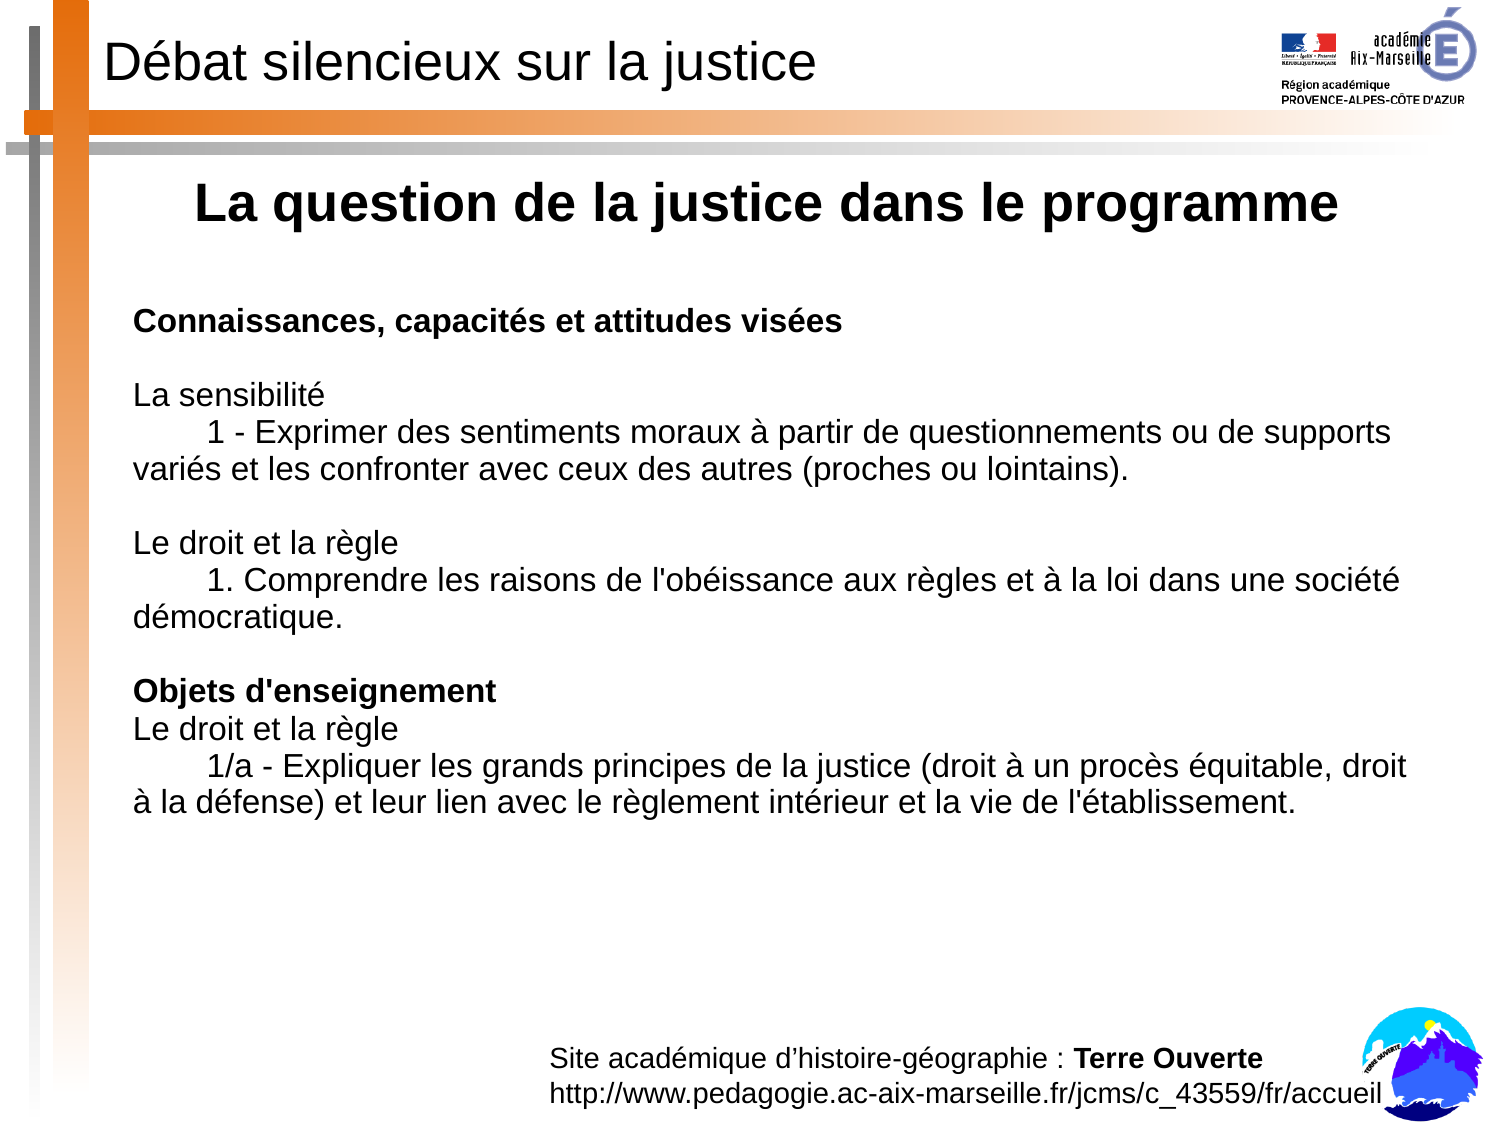

Débat silencieux sur la justice
La question de la justice dans le programme
Connaissances, capacités et attitudes visées
La sensibilité
	1 - Exprimer des sentiments moraux à partir de questionnements ou de supports variés et les confronter avec ceux des autres (proches ou lointains).
Le droit et la règle
	1. Comprendre les raisons de l'obéissance aux règles et à la loi dans une société démocratique.
Objets d'enseignement
Le droit et la règle
	1/a - Expliquer les grands principes de la justice (droit à un procès équitable, droit à la défense) et leur lien avec le règlement intérieur et la vie de l'établissement.
Site académique d’histoire-géographie : Terre Ouverte
http://www.pedagogie.ac-aix-marseille.fr/jcms/c_43559/fr/accueil